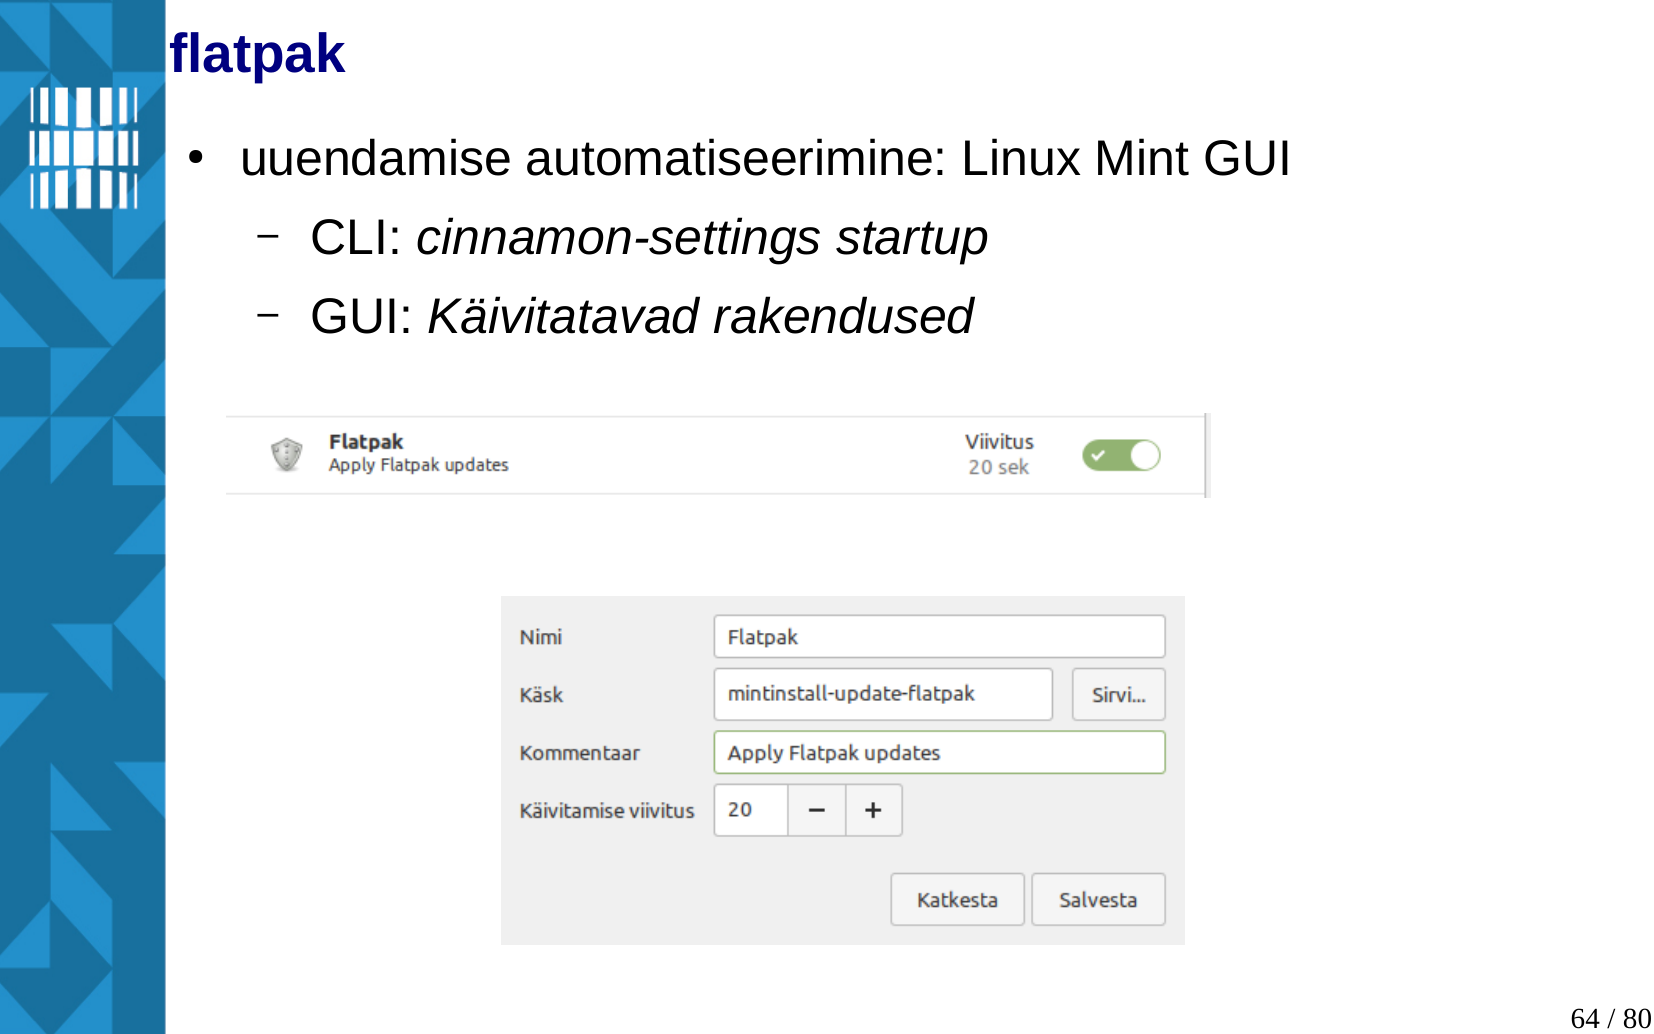

# flatpak
uuendamise automatiseerimine: Linux Mint GUI
CLI: cinnamon-settings startup
GUI: Käivitatavad rakendused
64